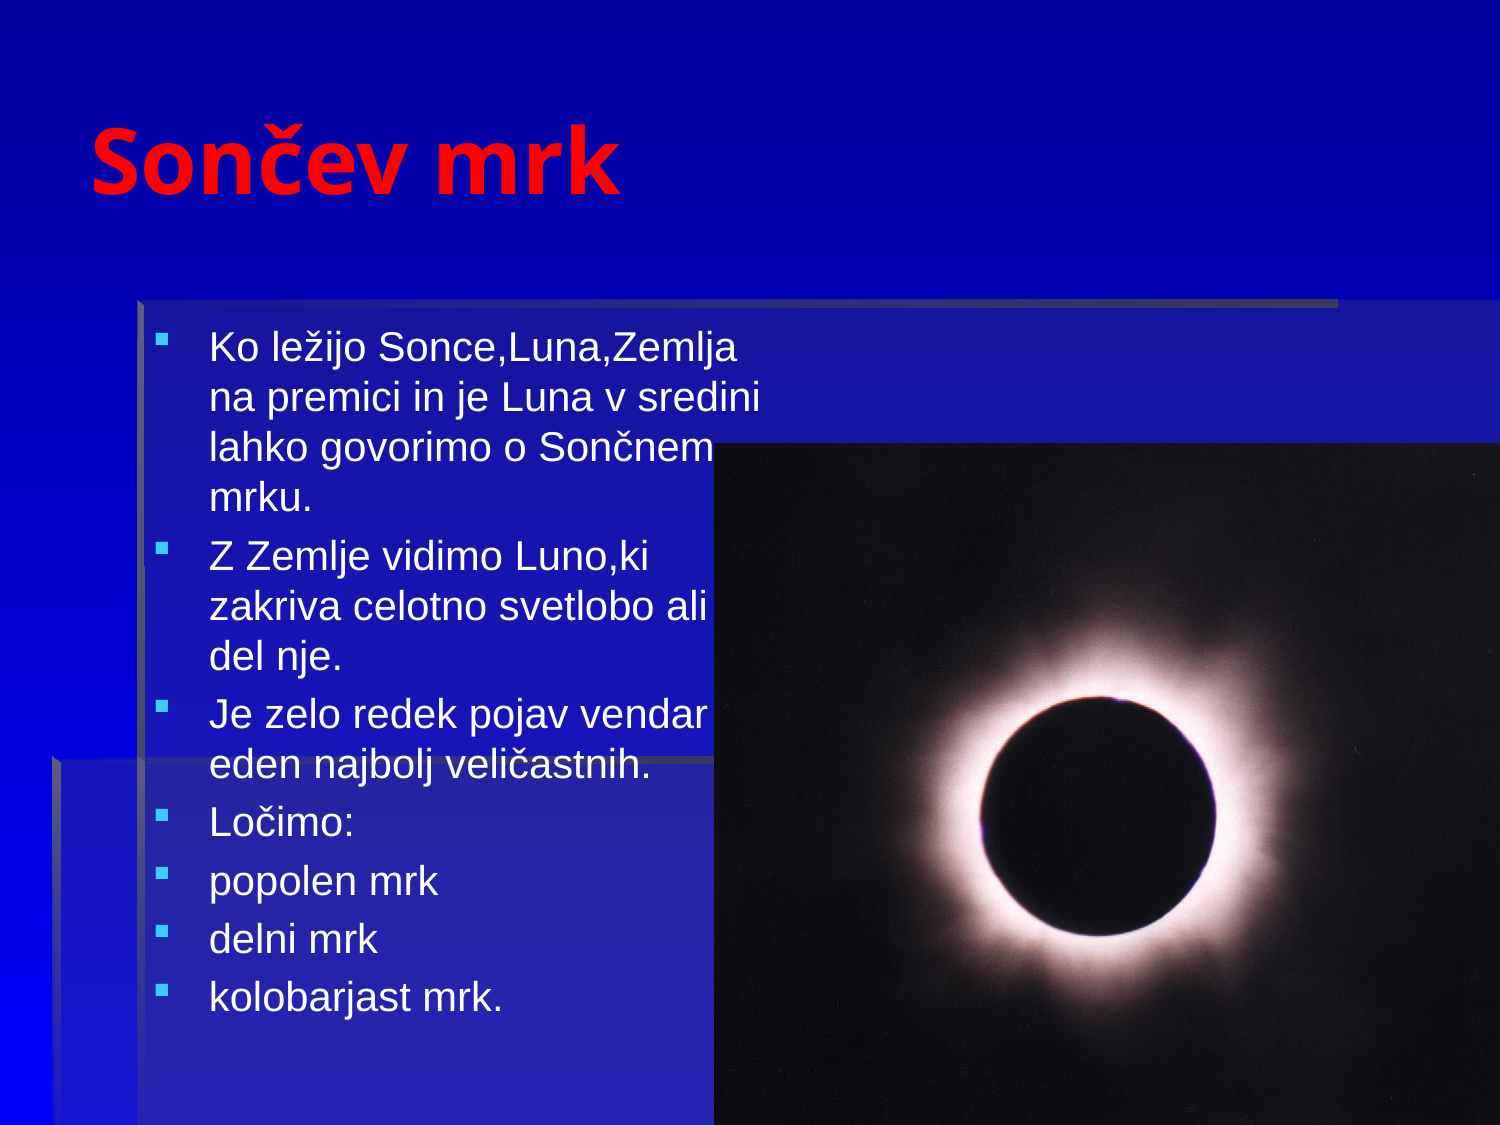

# Sončev mrk
Ko ležijo Sonce,Luna,Zemlja na premici in je Luna v sredini lahko govorimo o Sončnem mrku.
Z Zemlje vidimo Luno,ki zakriva celotno svetlobo ali le del nje.
Je zelo redek pojav vendar eden najbolj veličastnih.
Ločimo:
popolen mrk
delni mrk
kolobarjast mrk.